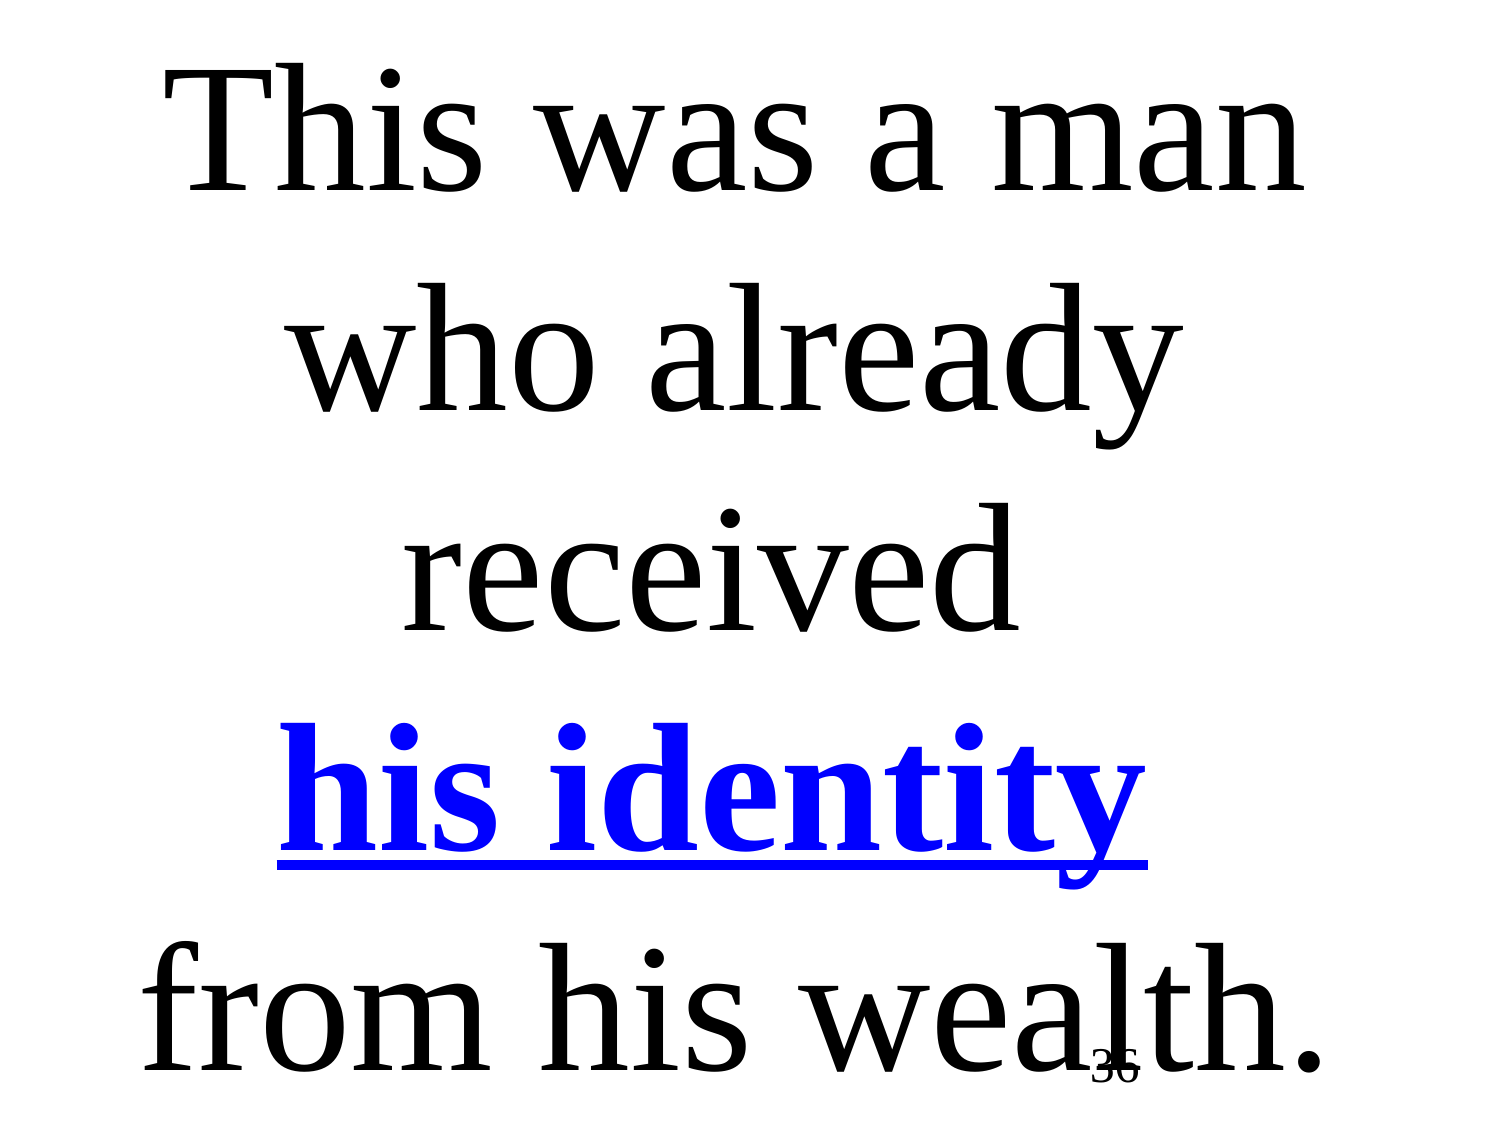

This was a man who already received
his identity
from his wealth.
36